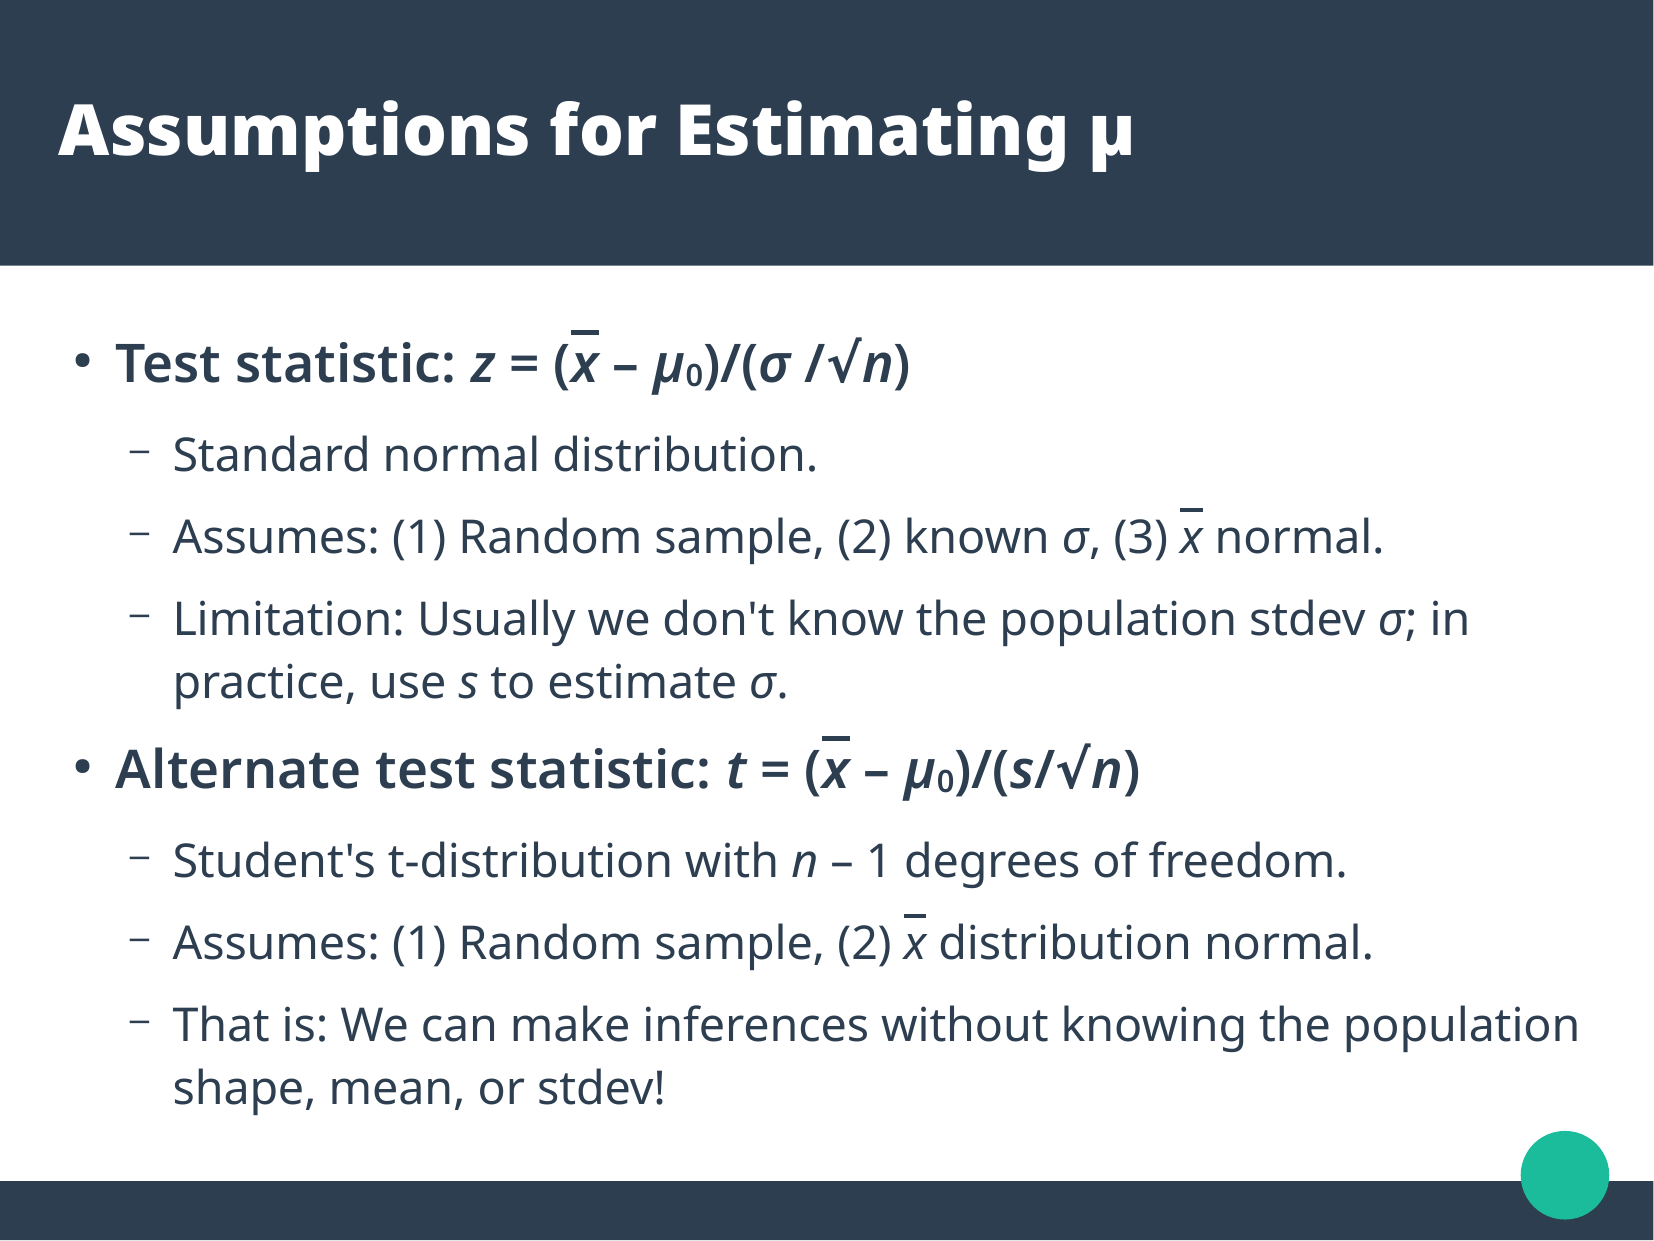

# Assumptions for Estimating μ
Test statistic: z = (x – μ0)/(σ /√n)
Standard normal distribution.
Assumes: (1) Random sample, (2) known σ, (3) x normal.
Limitation: Usually we don't know the population stdev σ; in practice, use s to estimate σ.
Alternate test statistic: t = (x – μ0)/(s/√n)
Student's t-distribution with n – 1 degrees of freedom.
Assumes: (1) Random sample, (2) x distribution normal.
That is: We can make inferences without knowing the population shape, mean, or stdev!